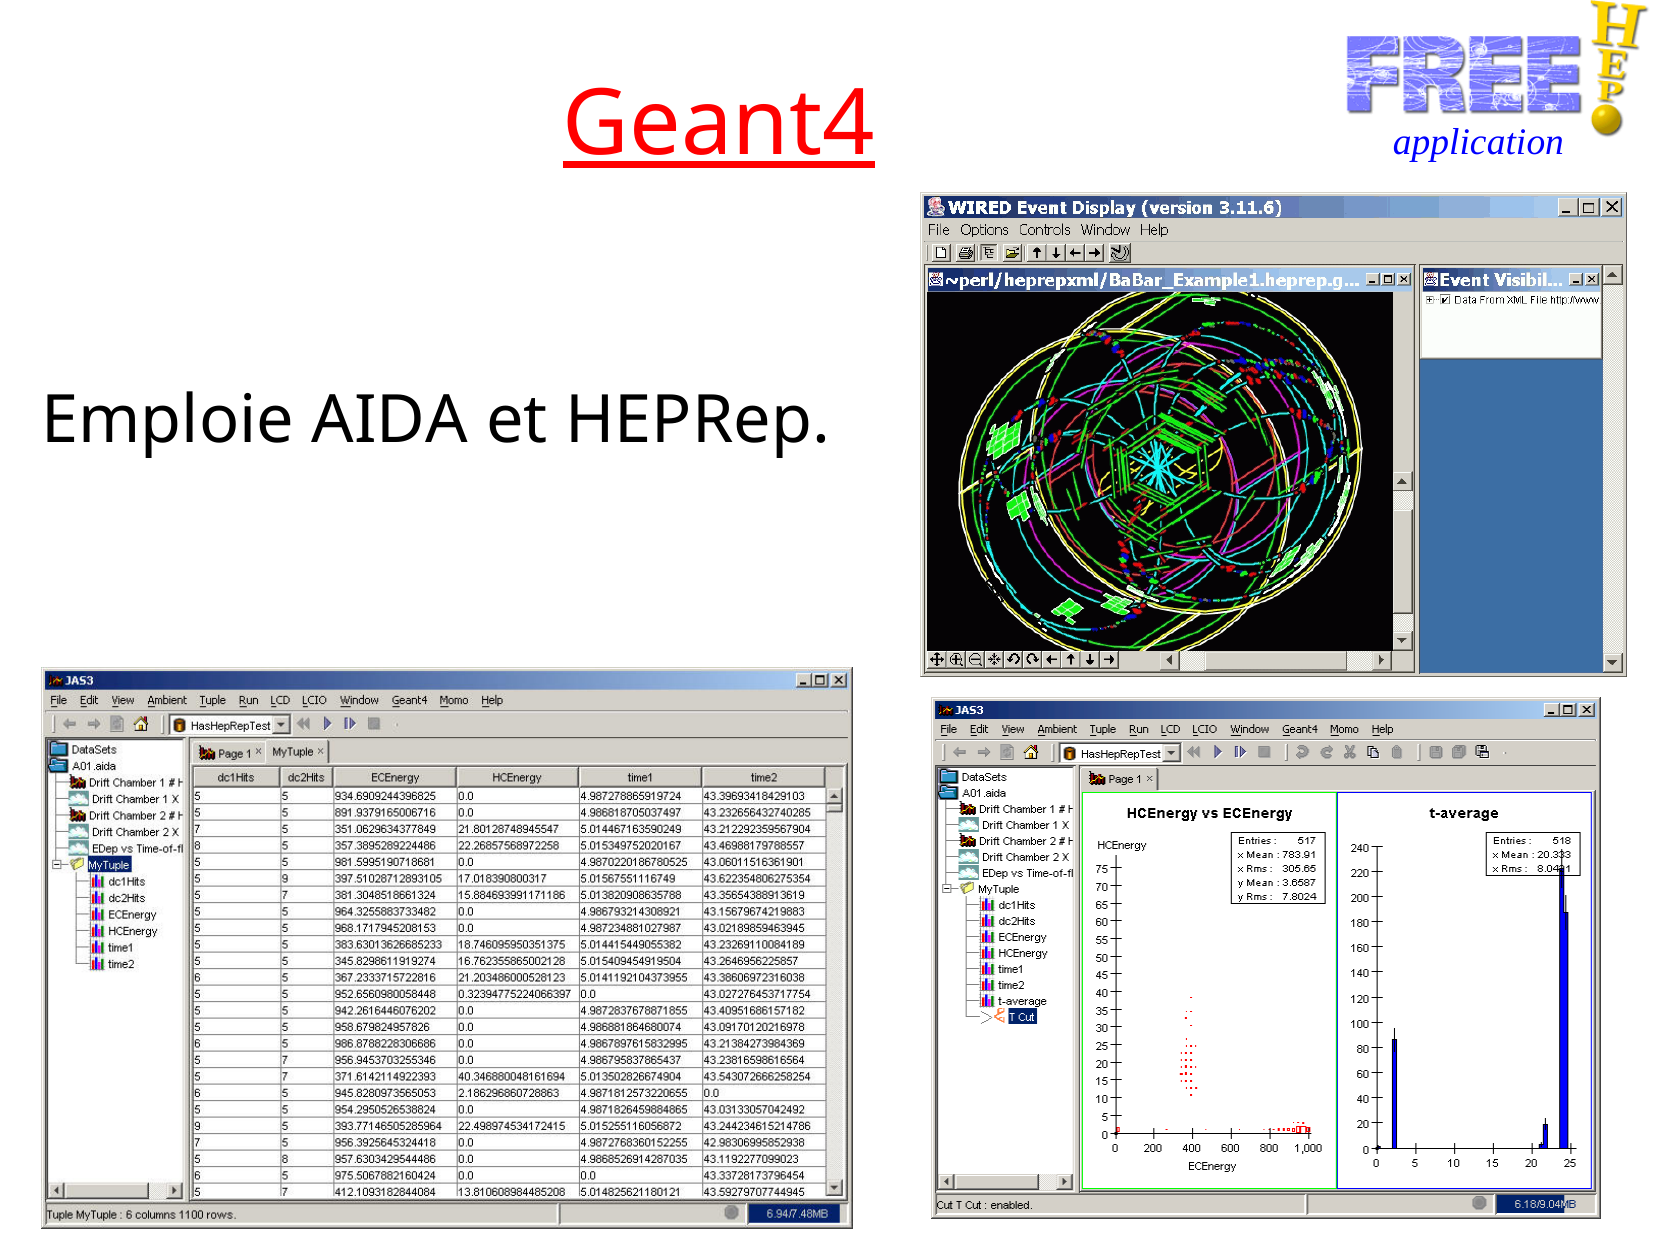

# Geant4
application
Emploie AIDA et HEPRep.